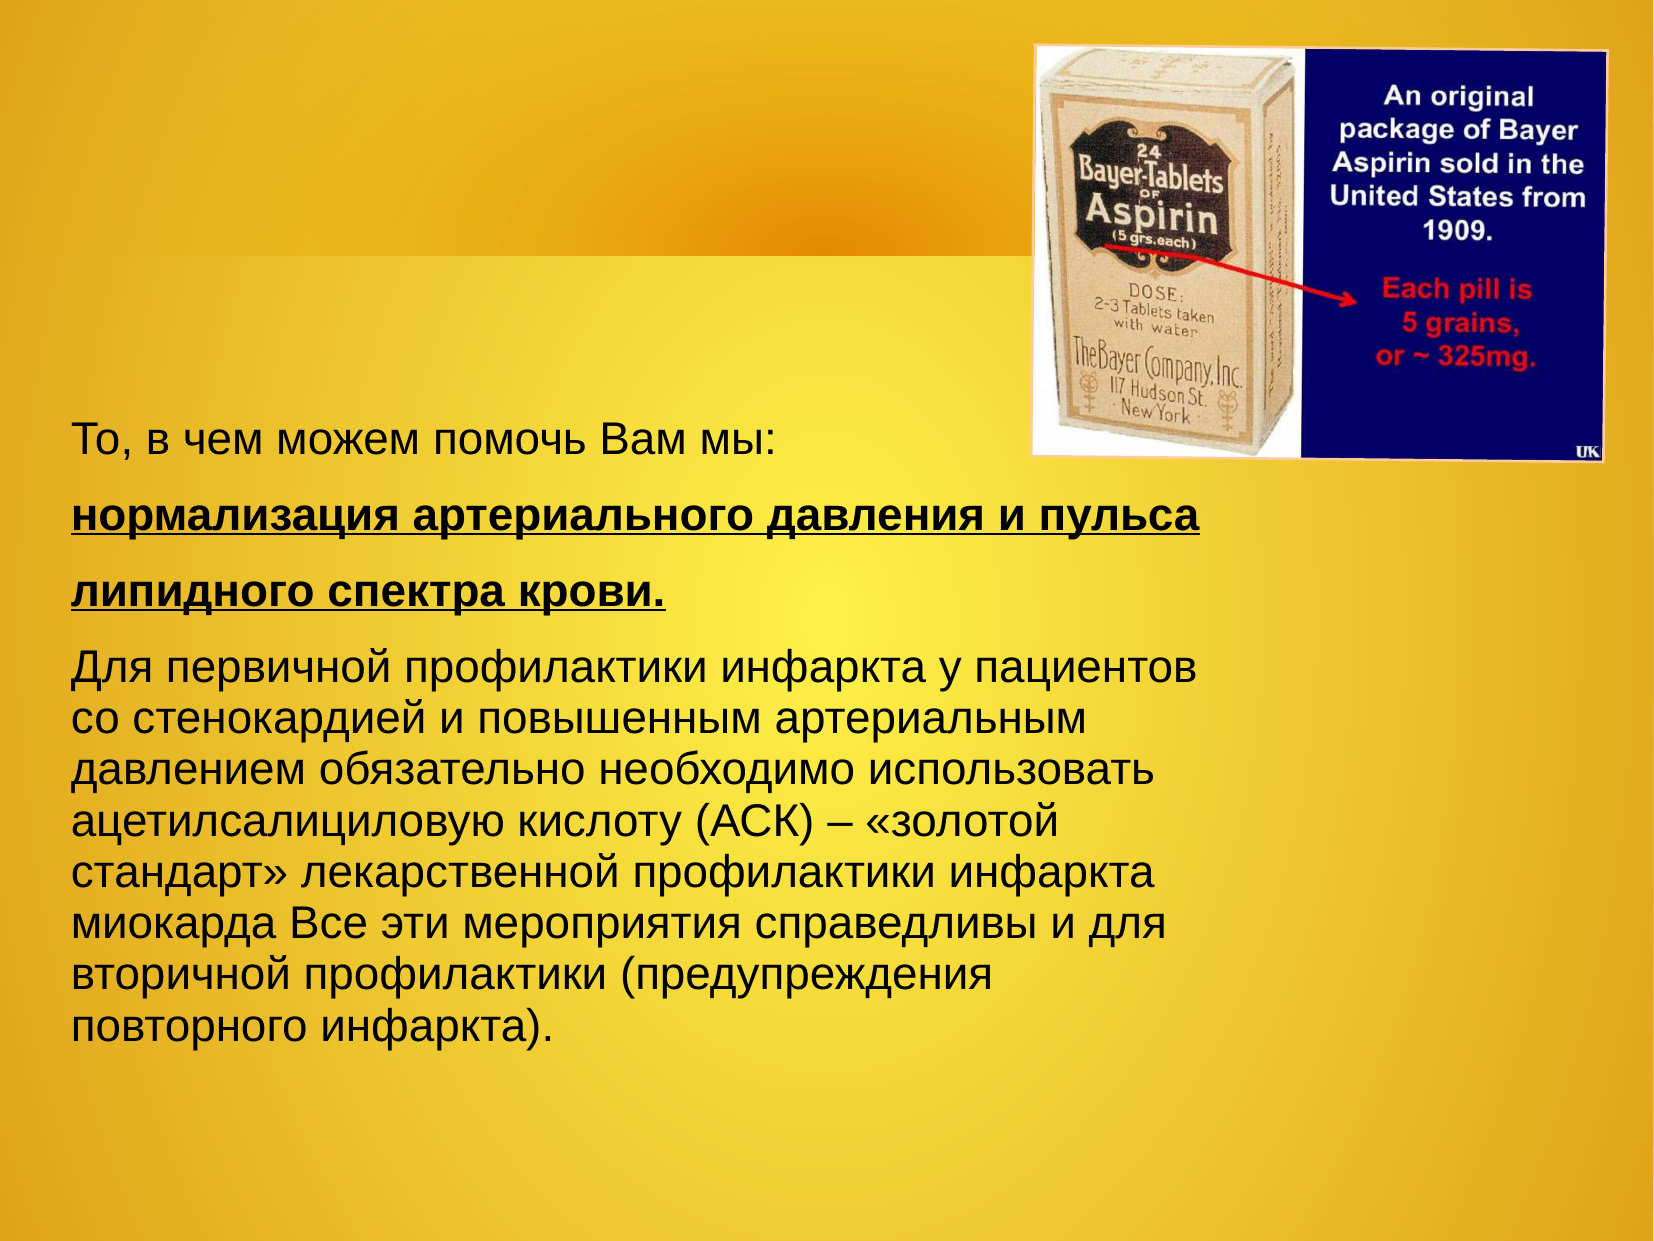

# То, в чем можем помочь Вам мы:
нормализация артериального давления и пульса
липидного спектра крови.
Для первичной профилактики инфаркта у пациентов со стенокардией и повышенным артериальным давлением обязательно необходимо использовать ацетилсалициловую кислоту (АСК) – «золотой стандарт» лекарственной профилактики инфаркта миокарда Все эти мероприятия справедливы и для вторичной профилактики (предупреждения повторного инфаркта).